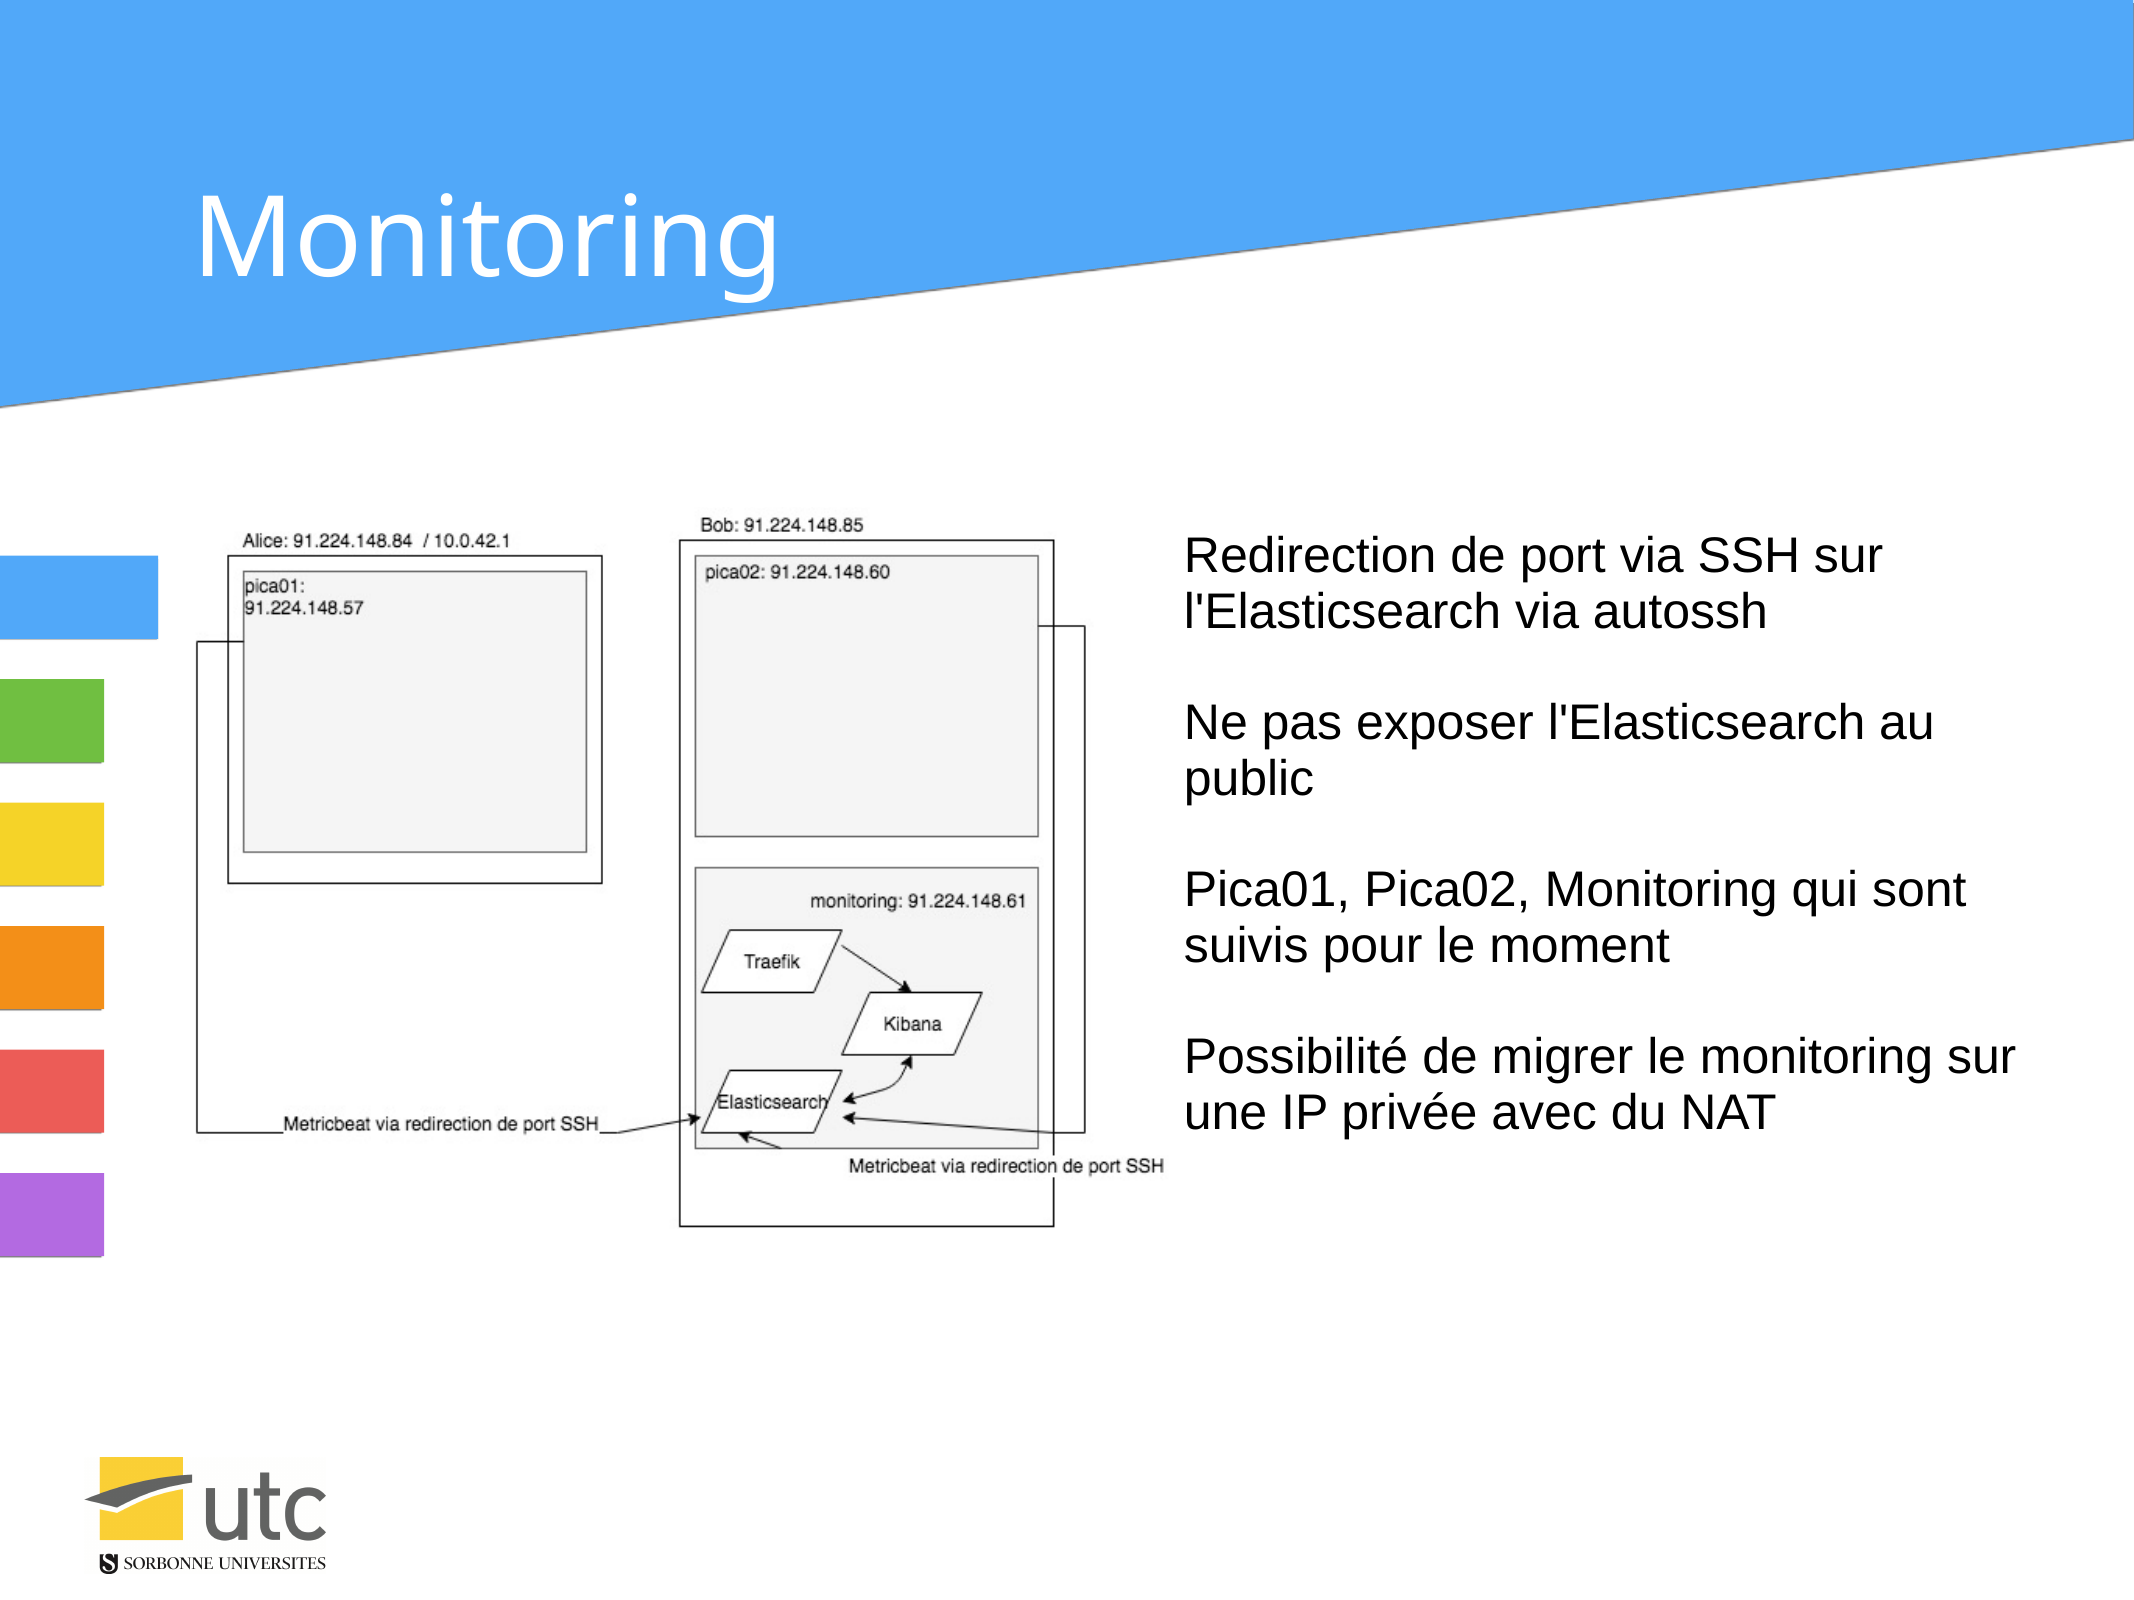

#
Monitoring
Redirection de port via SSH sur l'Elasticsearch via autossh
Ne pas exposer l'Elasticsearch au public
Pica01, Pica02, Monitoring qui sont suivis pour le moment
Possibilité de migrer le monitoring sur une IP privée avec du NAT